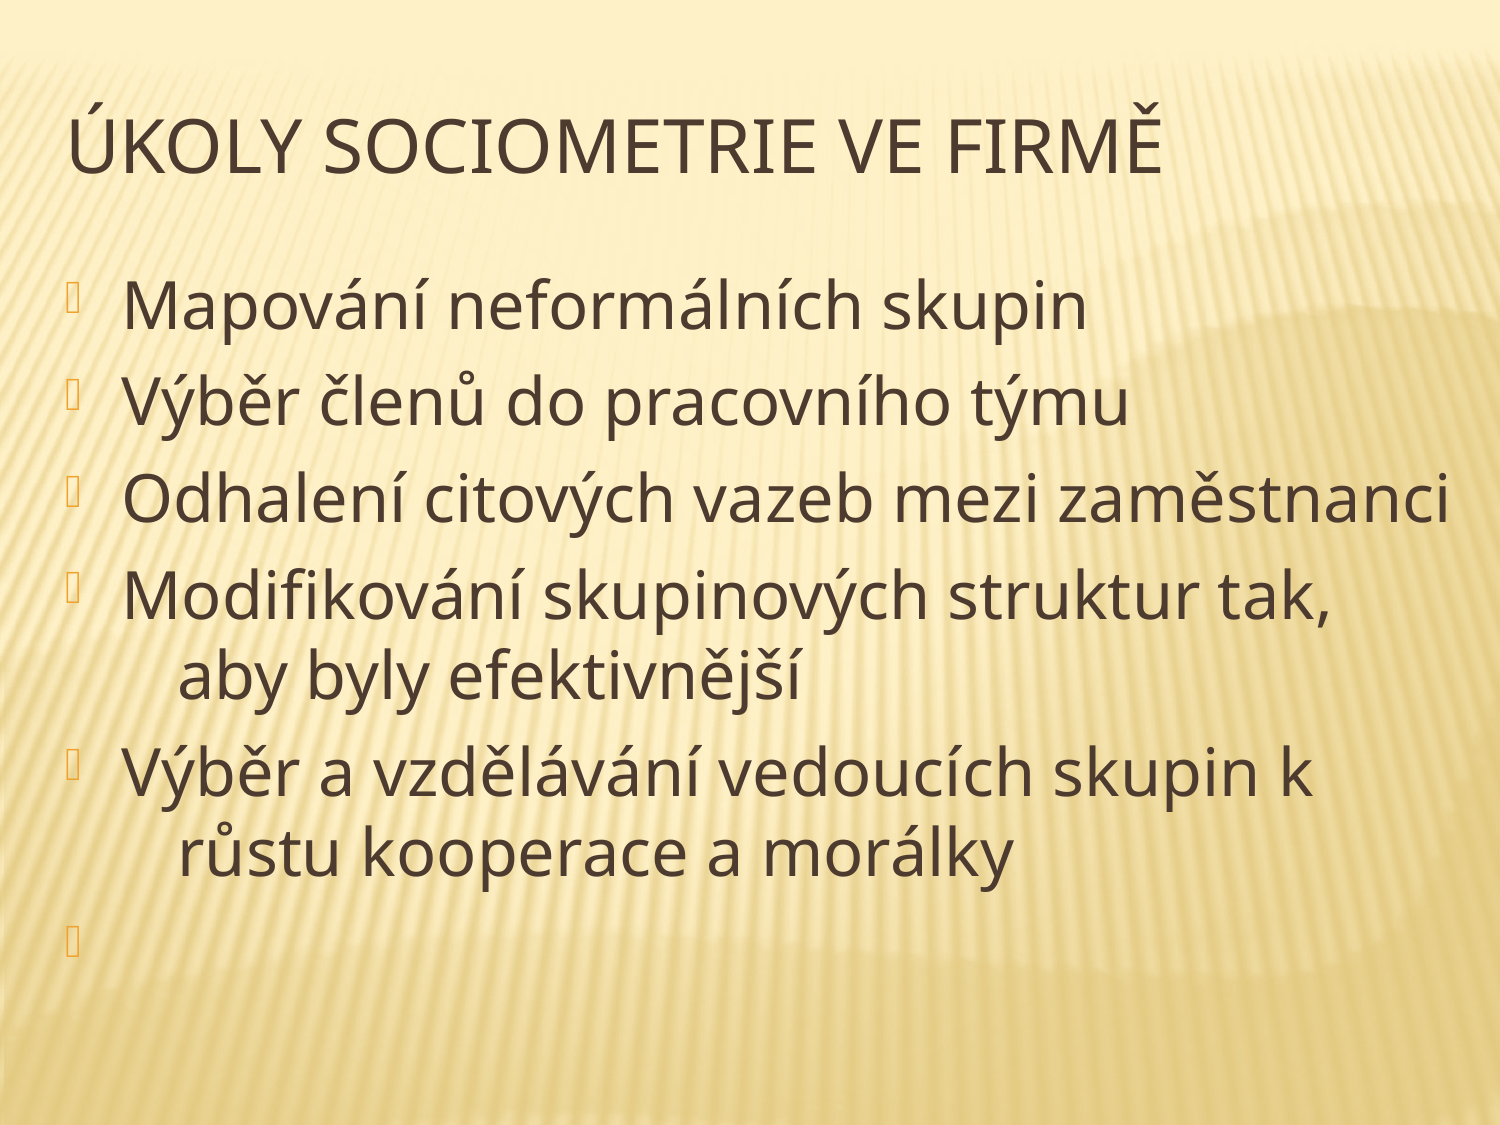

# Úkoly sociometrie ve firmě
Mapování neformálních skupin
Výběr členů do pracovního týmu
Odhalení citových vazeb mezi zaměstnanci
Modifikování skupinových struktur tak, aby byly efektivnější
Výběr a vzdělávání vedoucích skupin k růstu kooperace a morálky